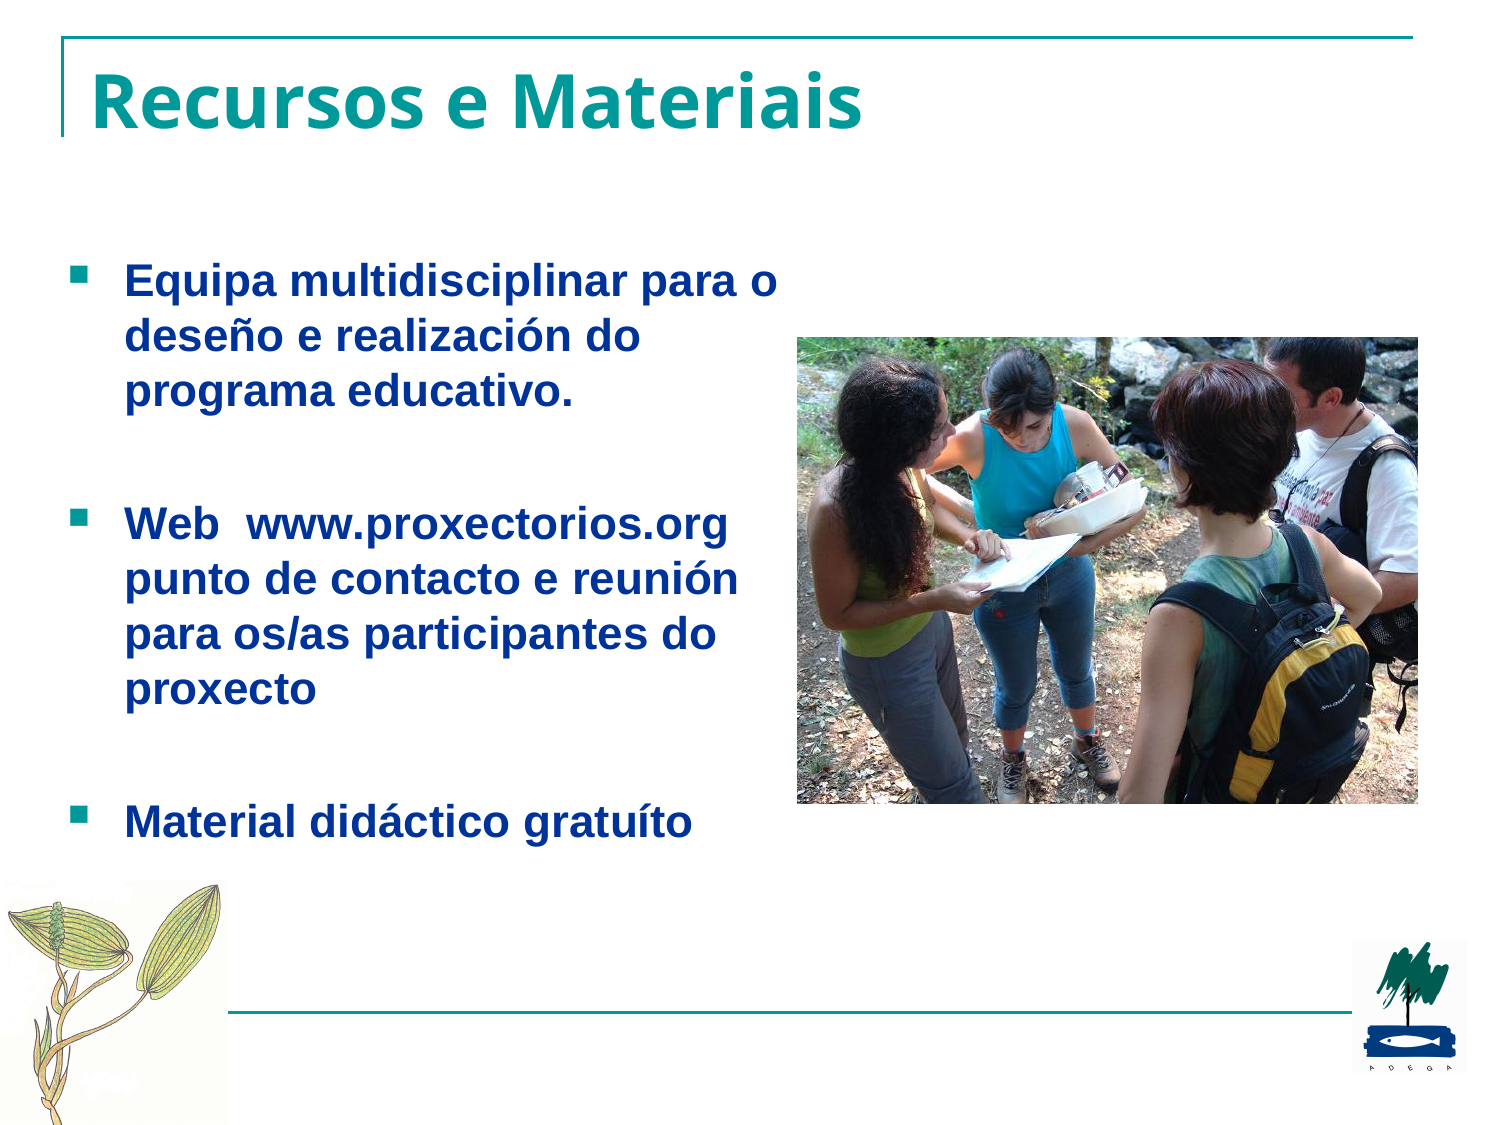

# Recursos e Materiais
Equipa multidisciplinar para o deseño e realización do programa educativo.
Web www.proxectorios.org punto de contacto e reunión para os/as participantes do proxecto
Material didáctico gratuíto